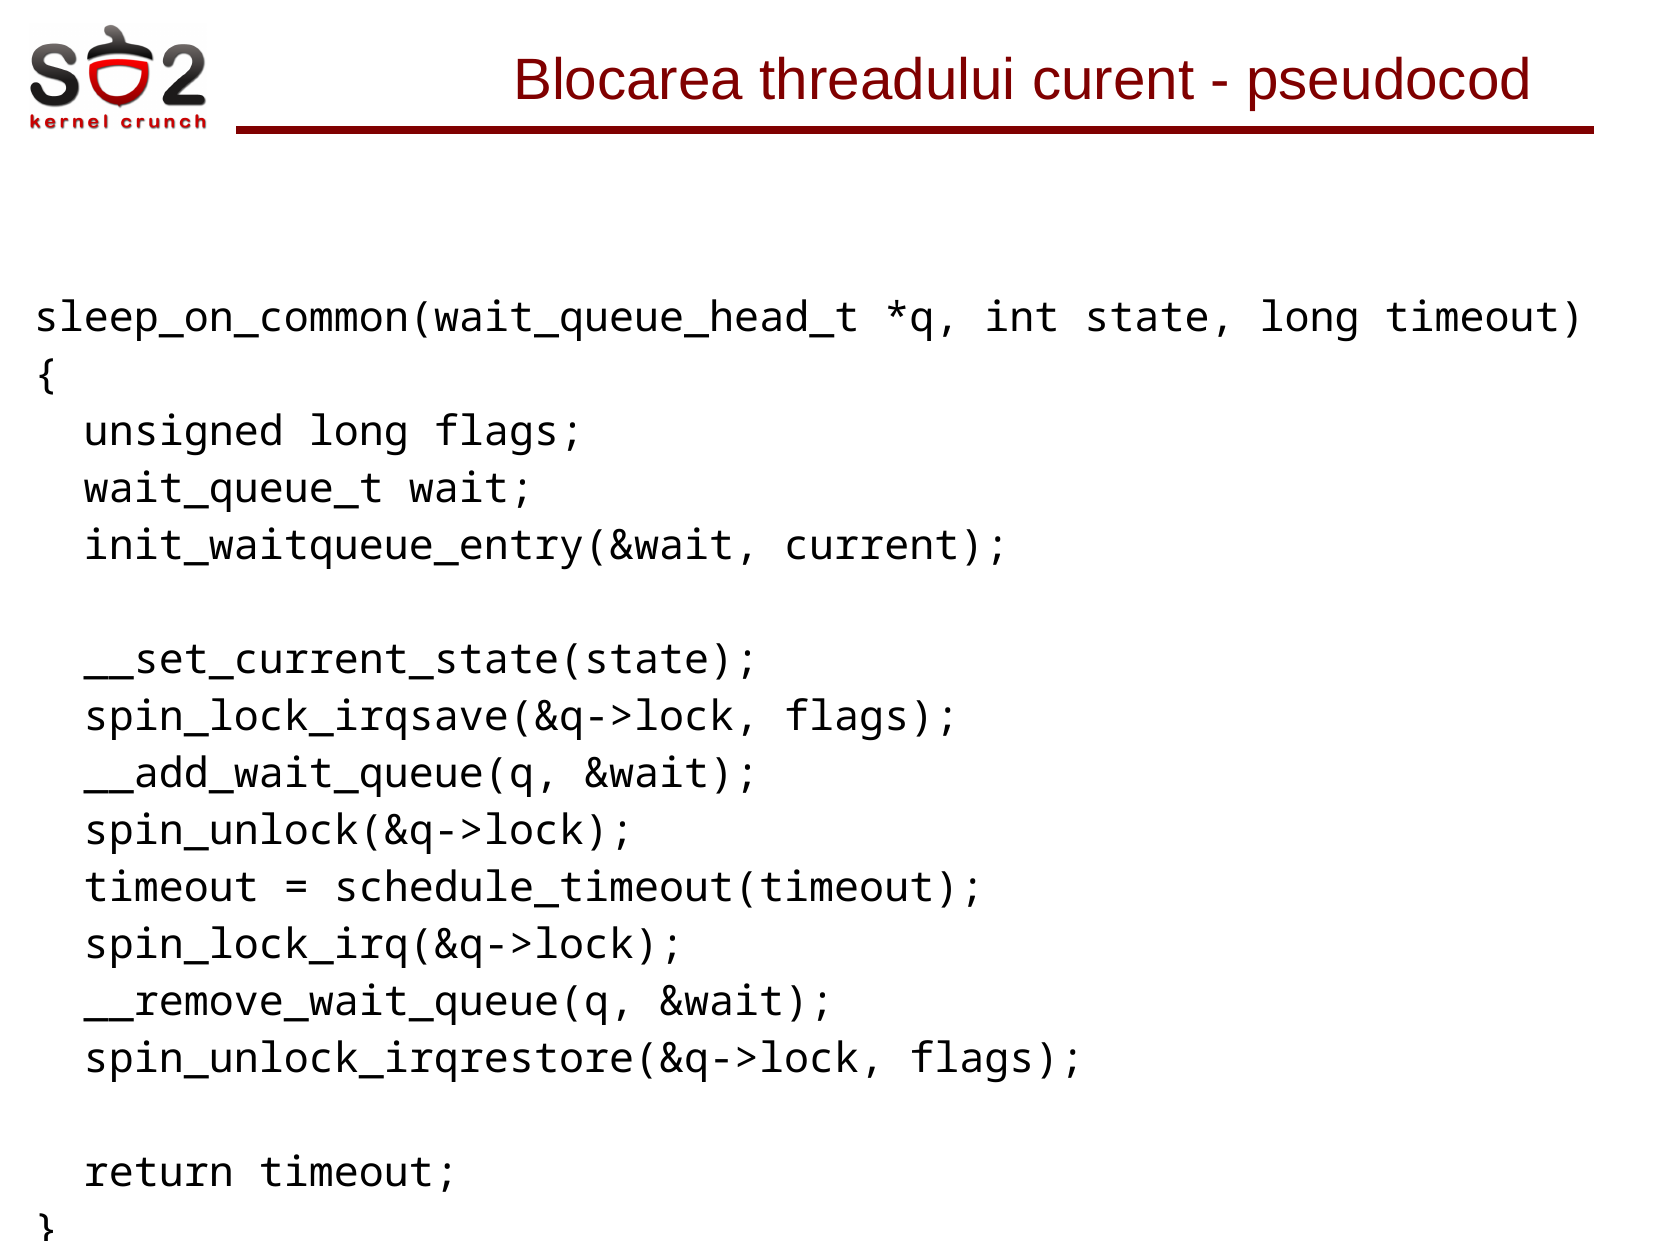

# Blocarea threadului curent - pseudocod
sleep_on_common(wait_queue_head_t *q, int state, long timeout)
{
 unsigned long flags;
 wait_queue_t wait;
 init_waitqueue_entry(&wait, current);
 __set_current_state(state);
 spin_lock_irqsave(&q->lock, flags);
 __add_wait_queue(q, &wait);
 spin_unlock(&q->lock);
 timeout = schedule_timeout(timeout);
 spin_lock_irq(&q->lock);
 __remove_wait_queue(q, &wait);
 spin_unlock_irqrestore(&q->lock, flags);
 return timeout;
}